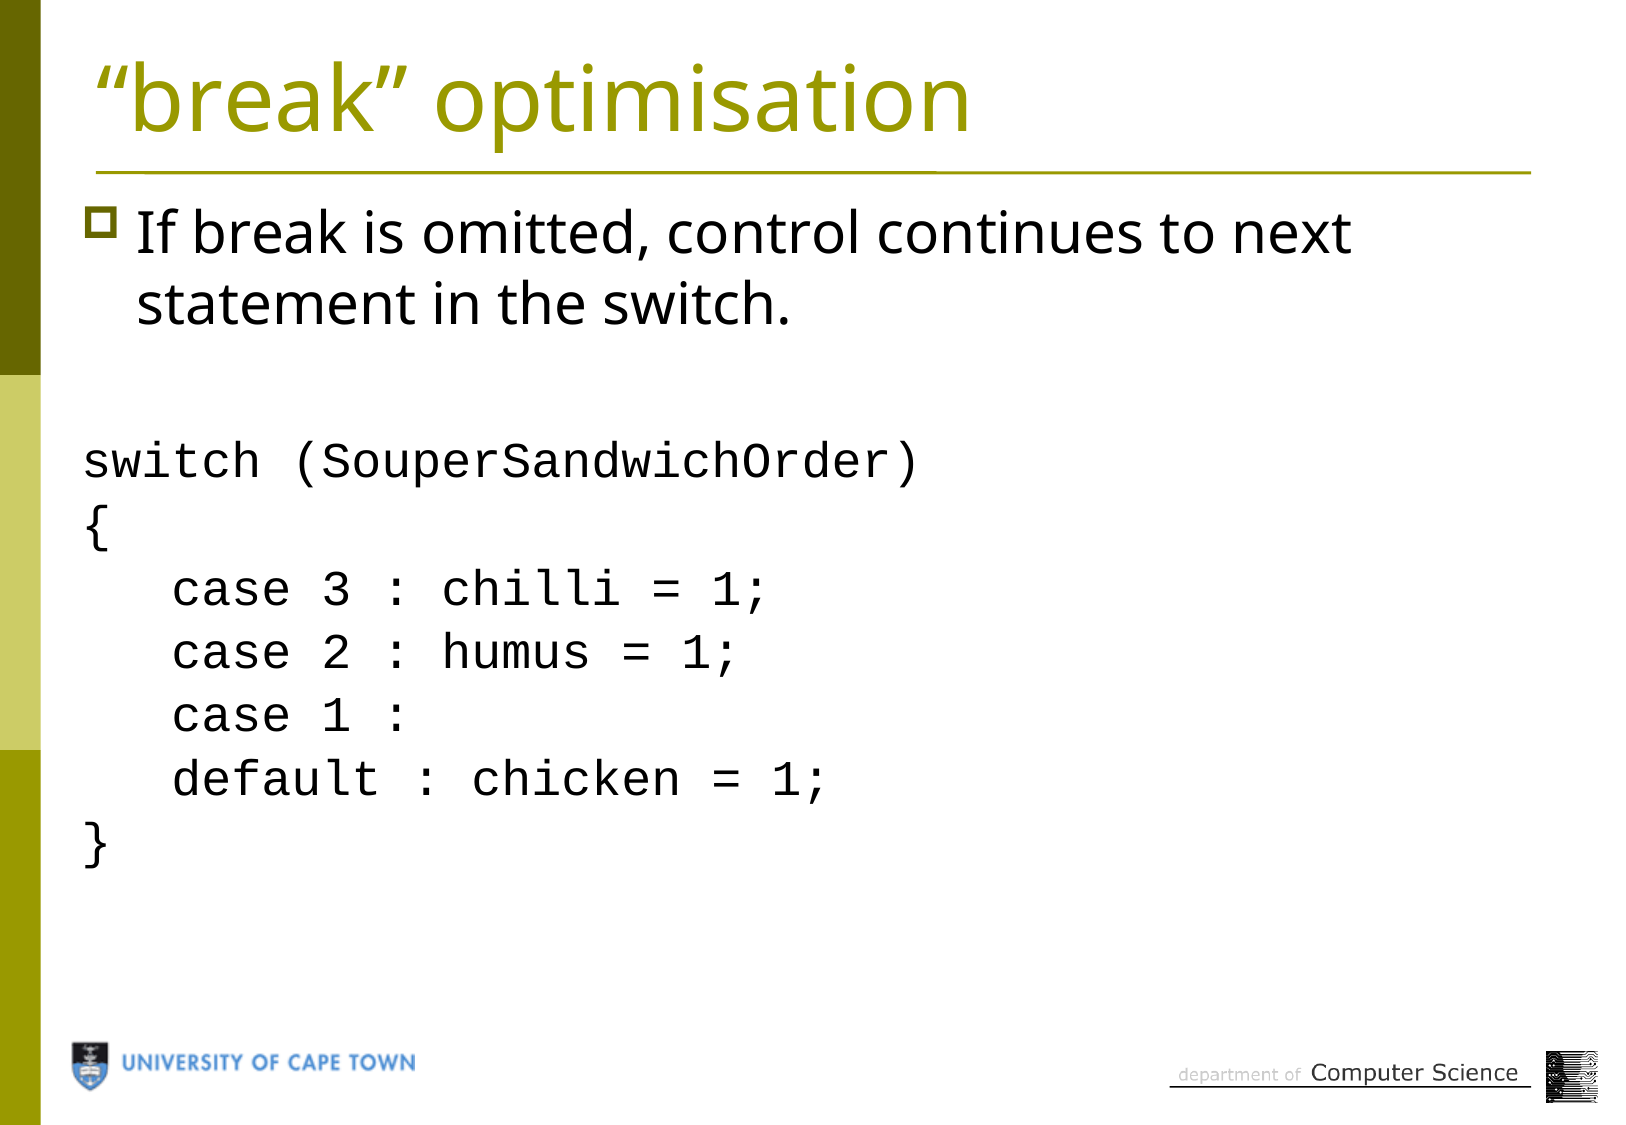

# “break” optimisation
If break is omitted, control continues to next statement in the switch.
switch (SouperSandwichOrder)
{
 case 3 : chilli = 1;
 case 2 : humus = 1;
 case 1 :
 default : chicken = 1;
}